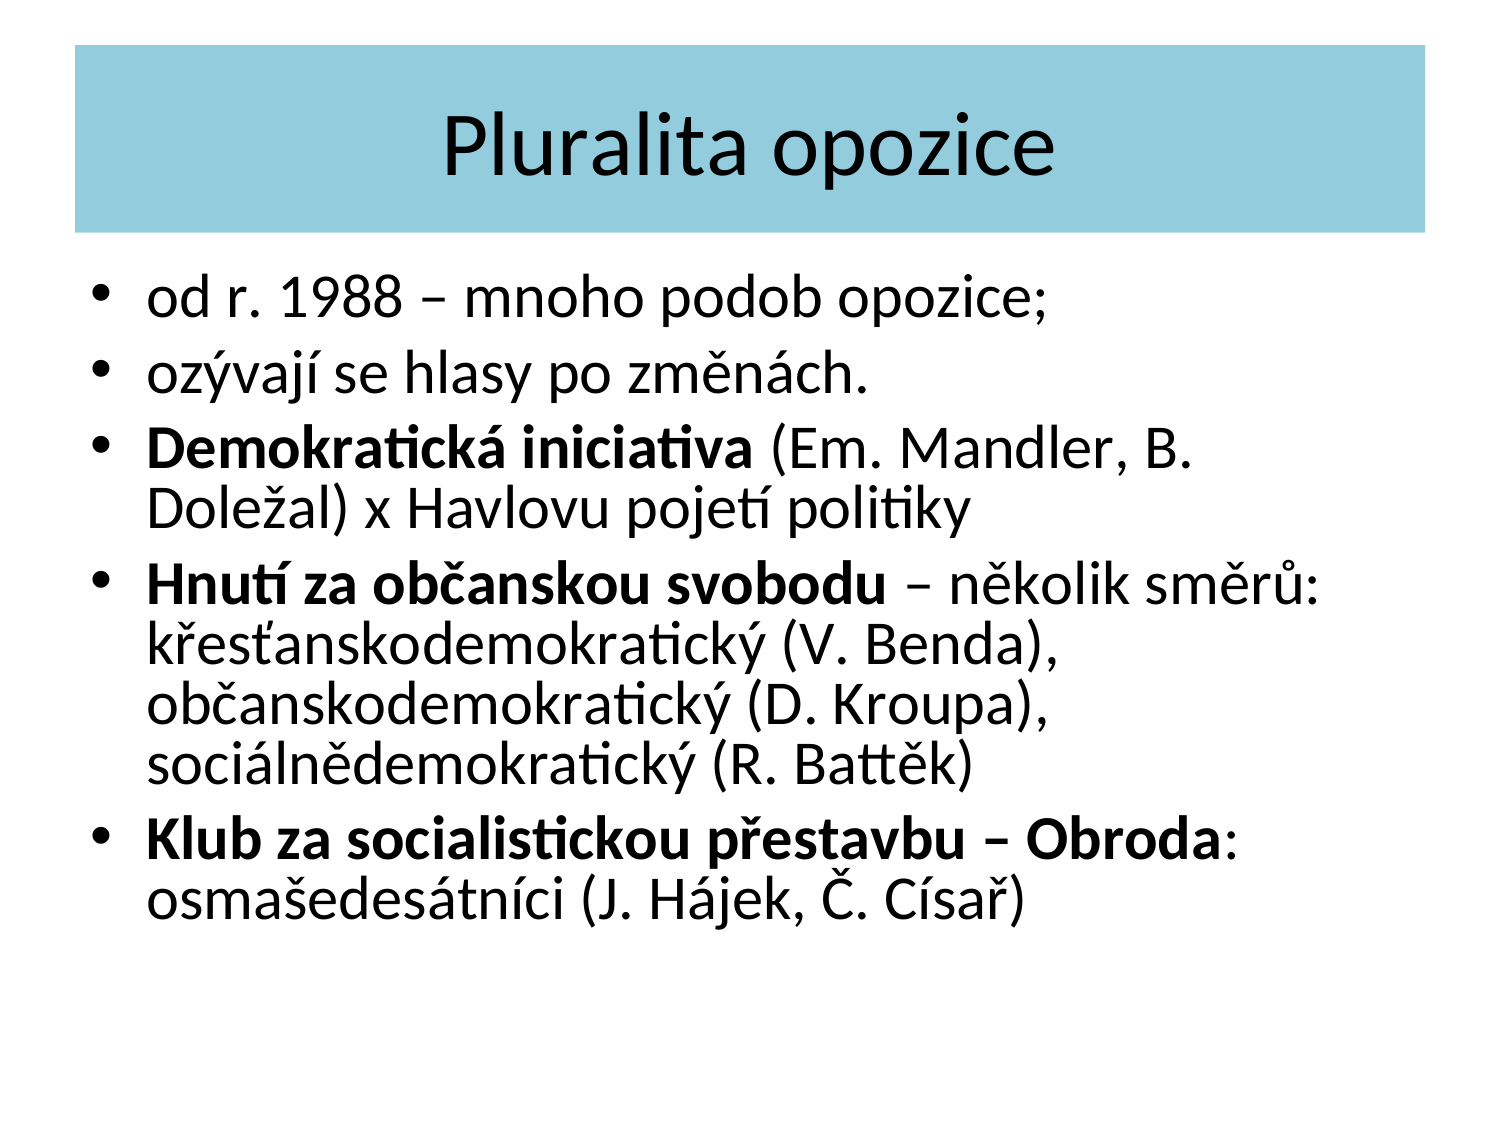

# Pluralita opozice
od r. 1988 – mnoho podob opozice;
ozývají se hlasy po změnách.
Demokratická iniciativa (Em. Mandler, B. Doležal) x Havlovu pojetí politiky
Hnutí za občanskou svobodu – několik směrů: křesťanskodemokratický (V. Benda), občanskodemokratický (D. Kroupa), sociálnědemokratický (R. Battěk)
Klub za socialistickou přestavbu – Obroda: osmašedesátníci (J. Hájek, Č. Císař)